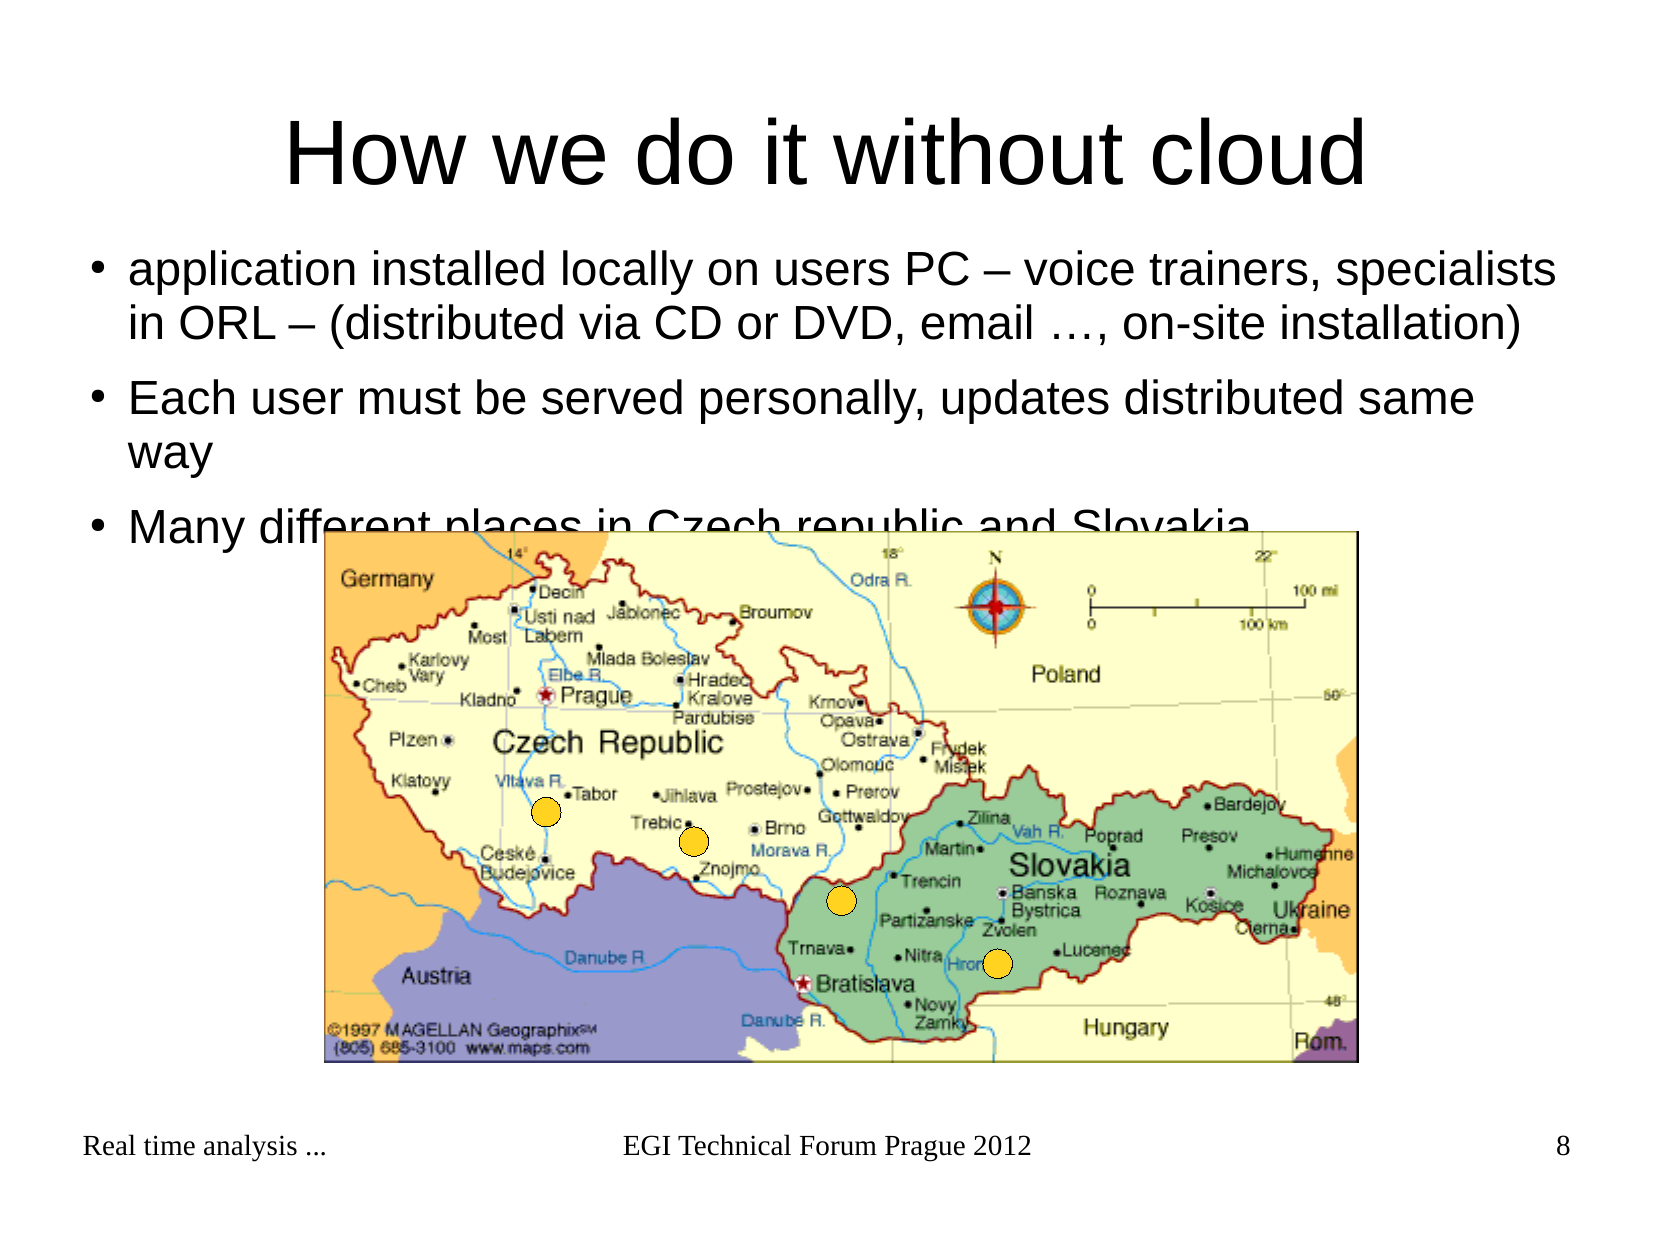

# How we do it without cloud
application installed locally on users PC – voice trainers, specialists in ORL – (distributed via CD or DVD, email …, on-site installation)
Each user must be served personally, updates distributed same way
Many different places in Czech republic and Slovakia
Real time analysis ...
EGI Technical Forum Prague 2012
8